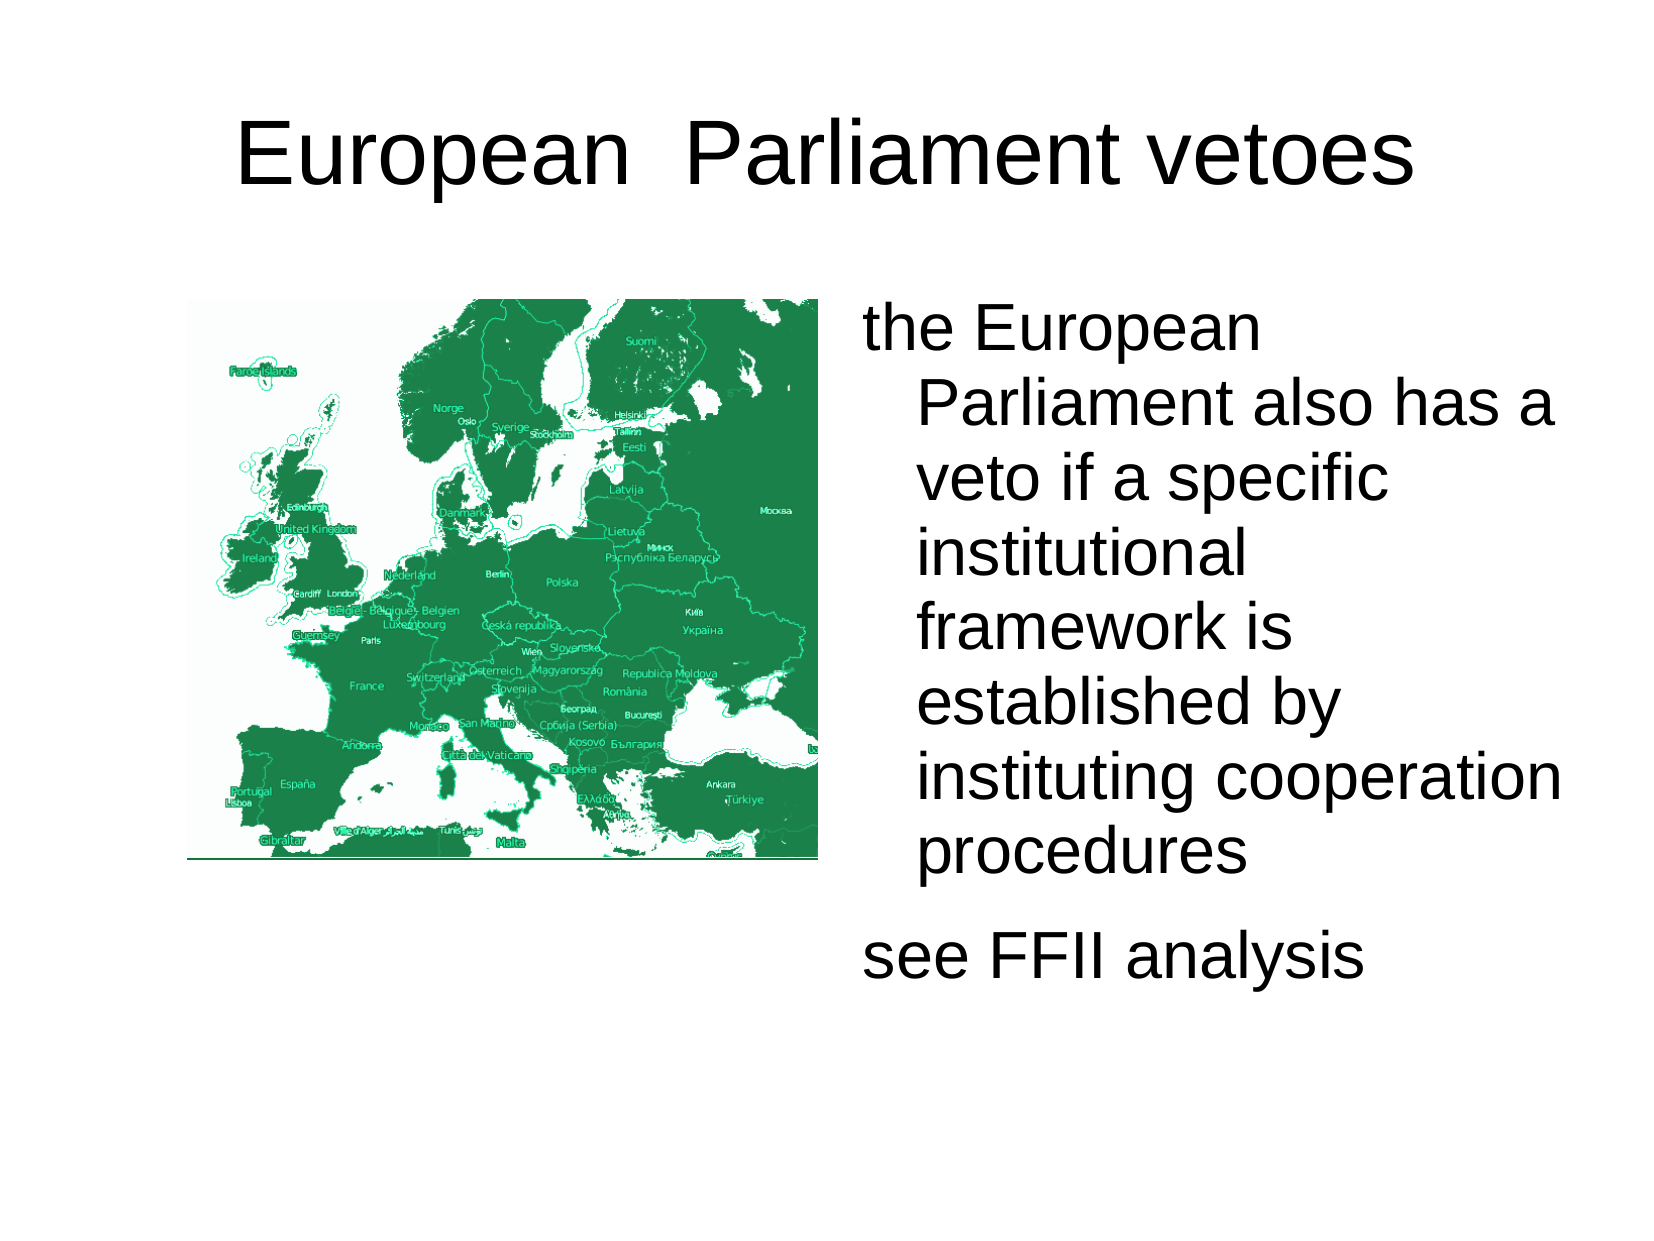

# European Parliament vetoes
the European Parliament also has a veto if a specific institutional framework is established by instituting cooperation procedures
see FFII analysis